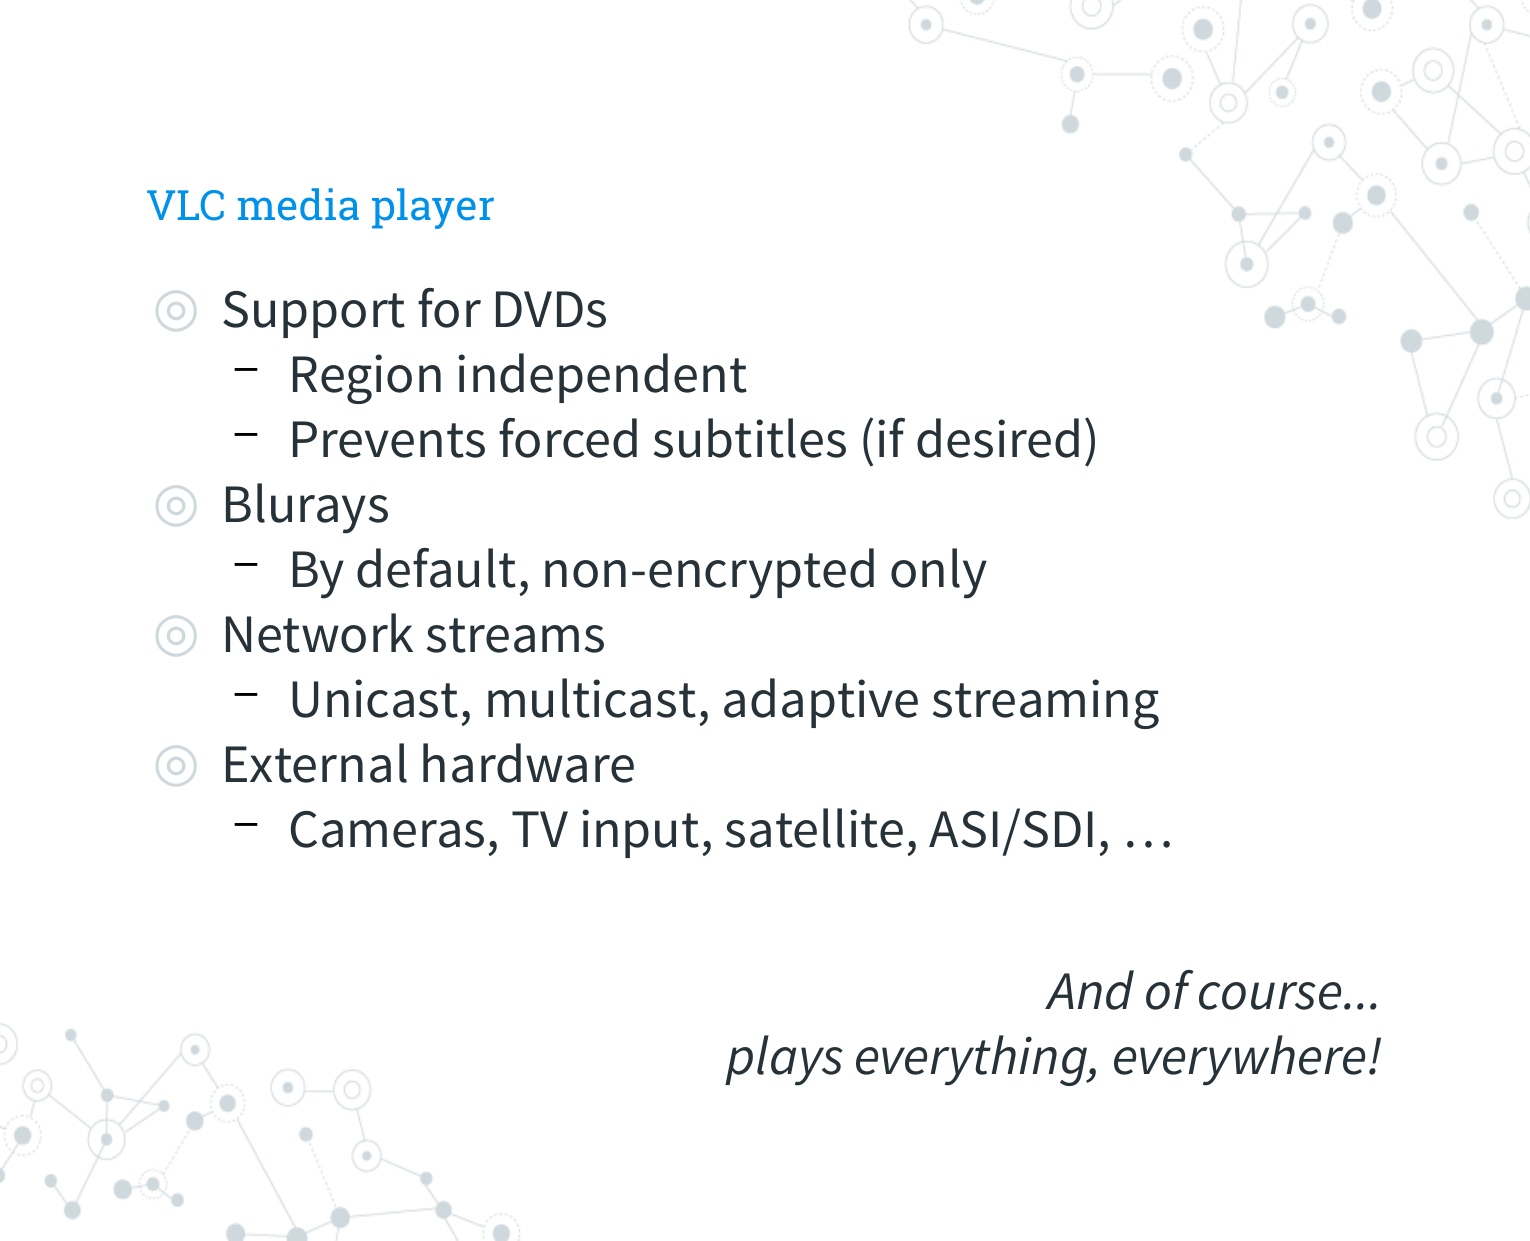

# VLC media player
Support for DVDs
Region independent
Prevents forced subtitles (if desired)
Blurays
By default, non-encrypted only
Network streams
Unicast, multicast, adaptive streaming
External hardware
Cameras, TV input, satellite, ASI/SDI, …
And of course...
plays everything, everywhere!